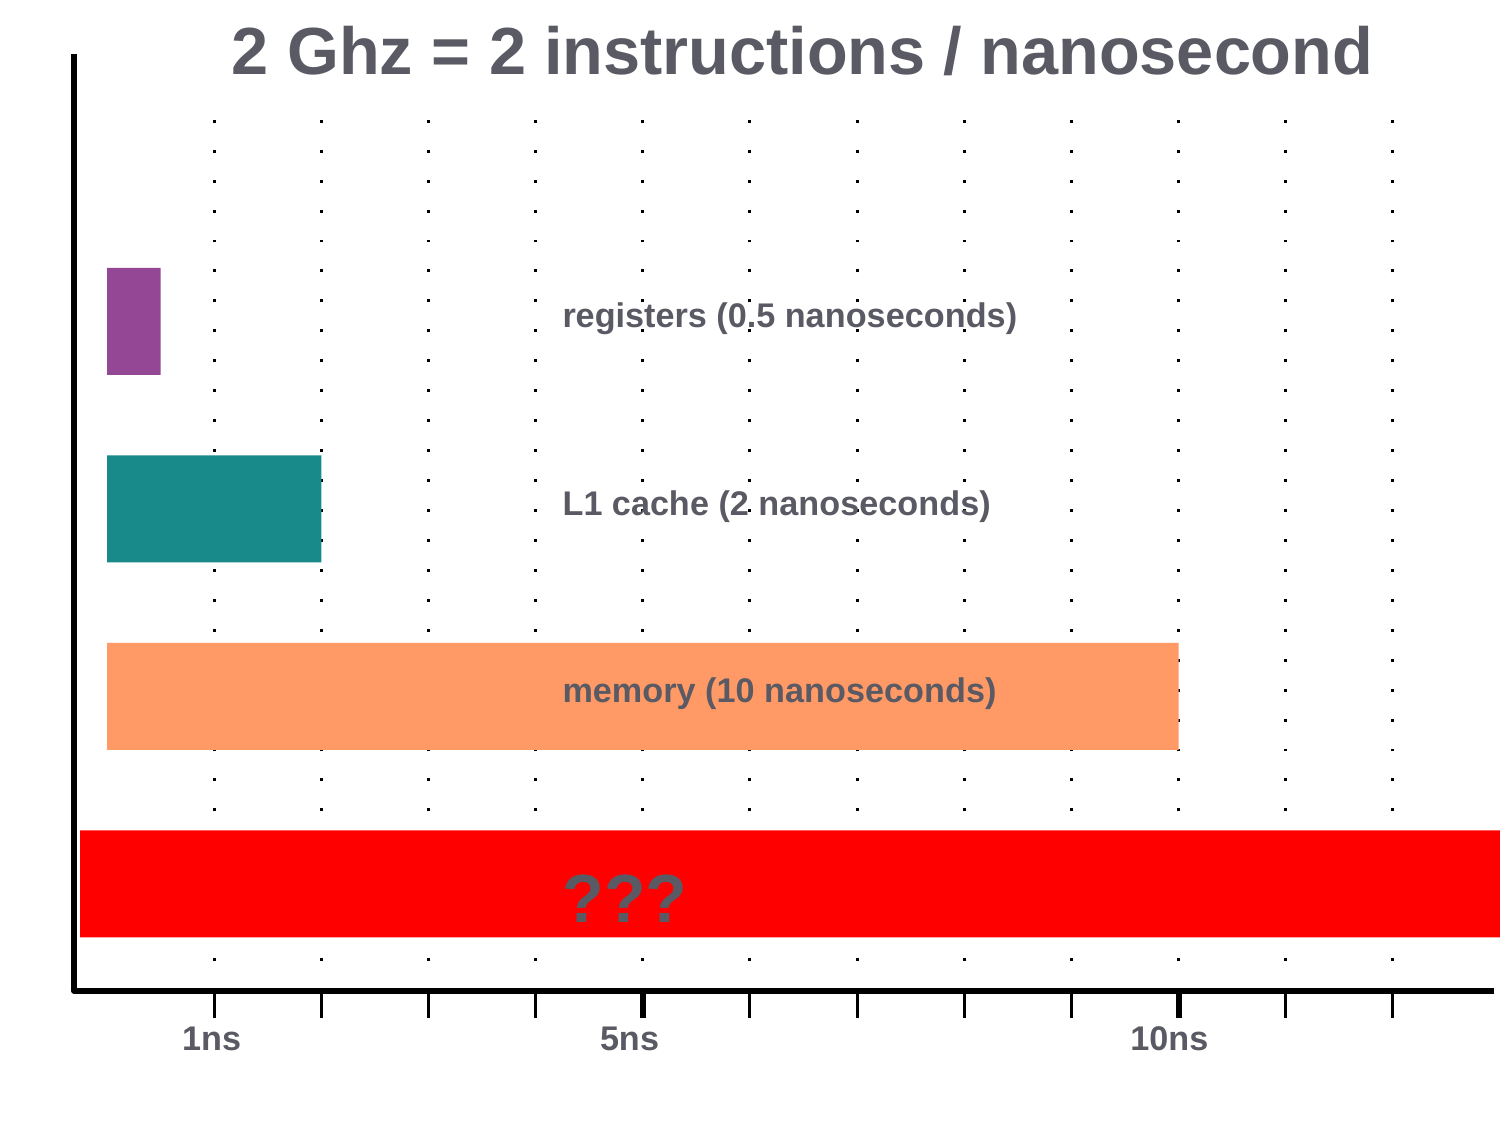

2 Ghz = 2 instructions / nanosecond
registers (0.5 nanoseconds)
L1 cache (2 nanoseconds)
memory (10 nanoseconds)
???
1ns
5ns
10ns